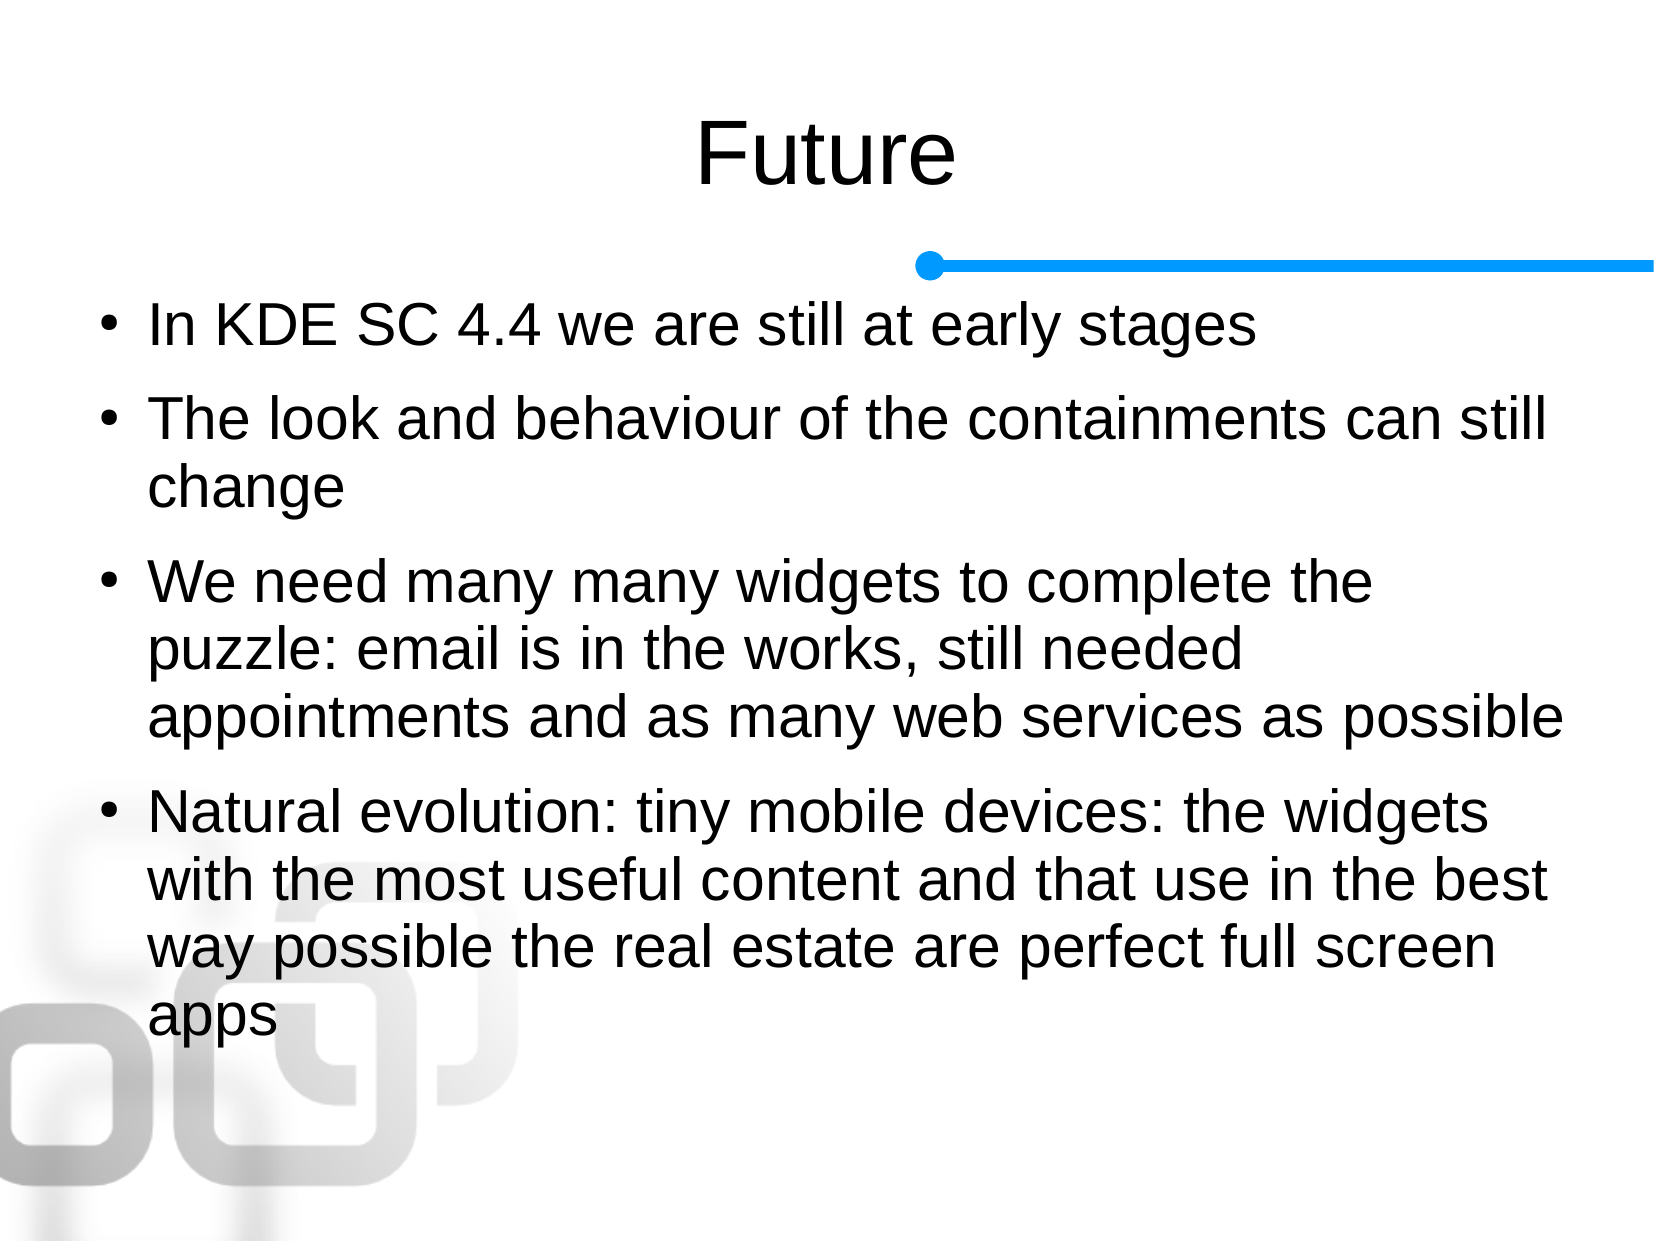

# Future
In KDE SC 4.4 we are still at early stages
The look and behaviour of the containments can still change
We need many many widgets to complete the puzzle: email is in the works, still needed appointments and as many web services as possible
Natural evolution: tiny mobile devices: the widgets with the most useful content and that use in the best way possible the real estate are perfect full screen apps